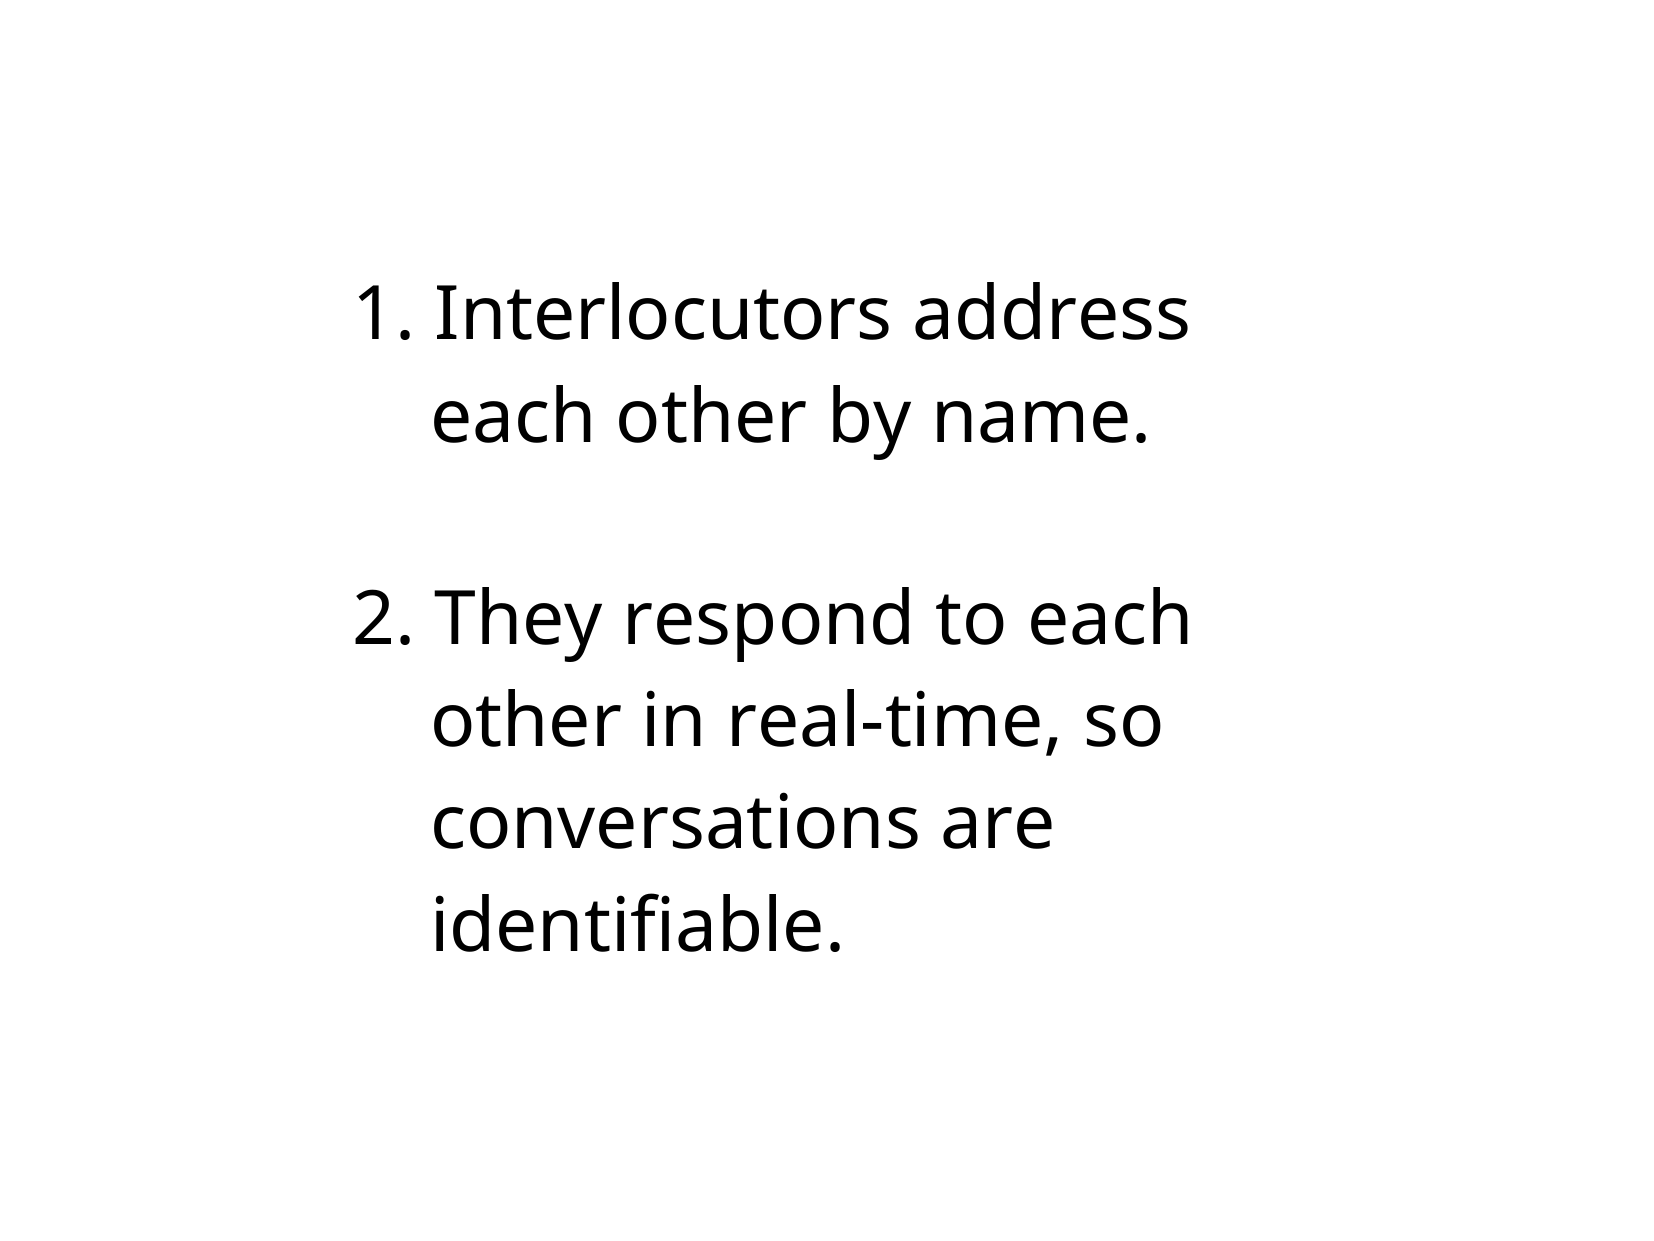

1. Interlocutors address
 each other by name.
2. They respond to each
 other in real-time, so
 conversations are
 identifiable.